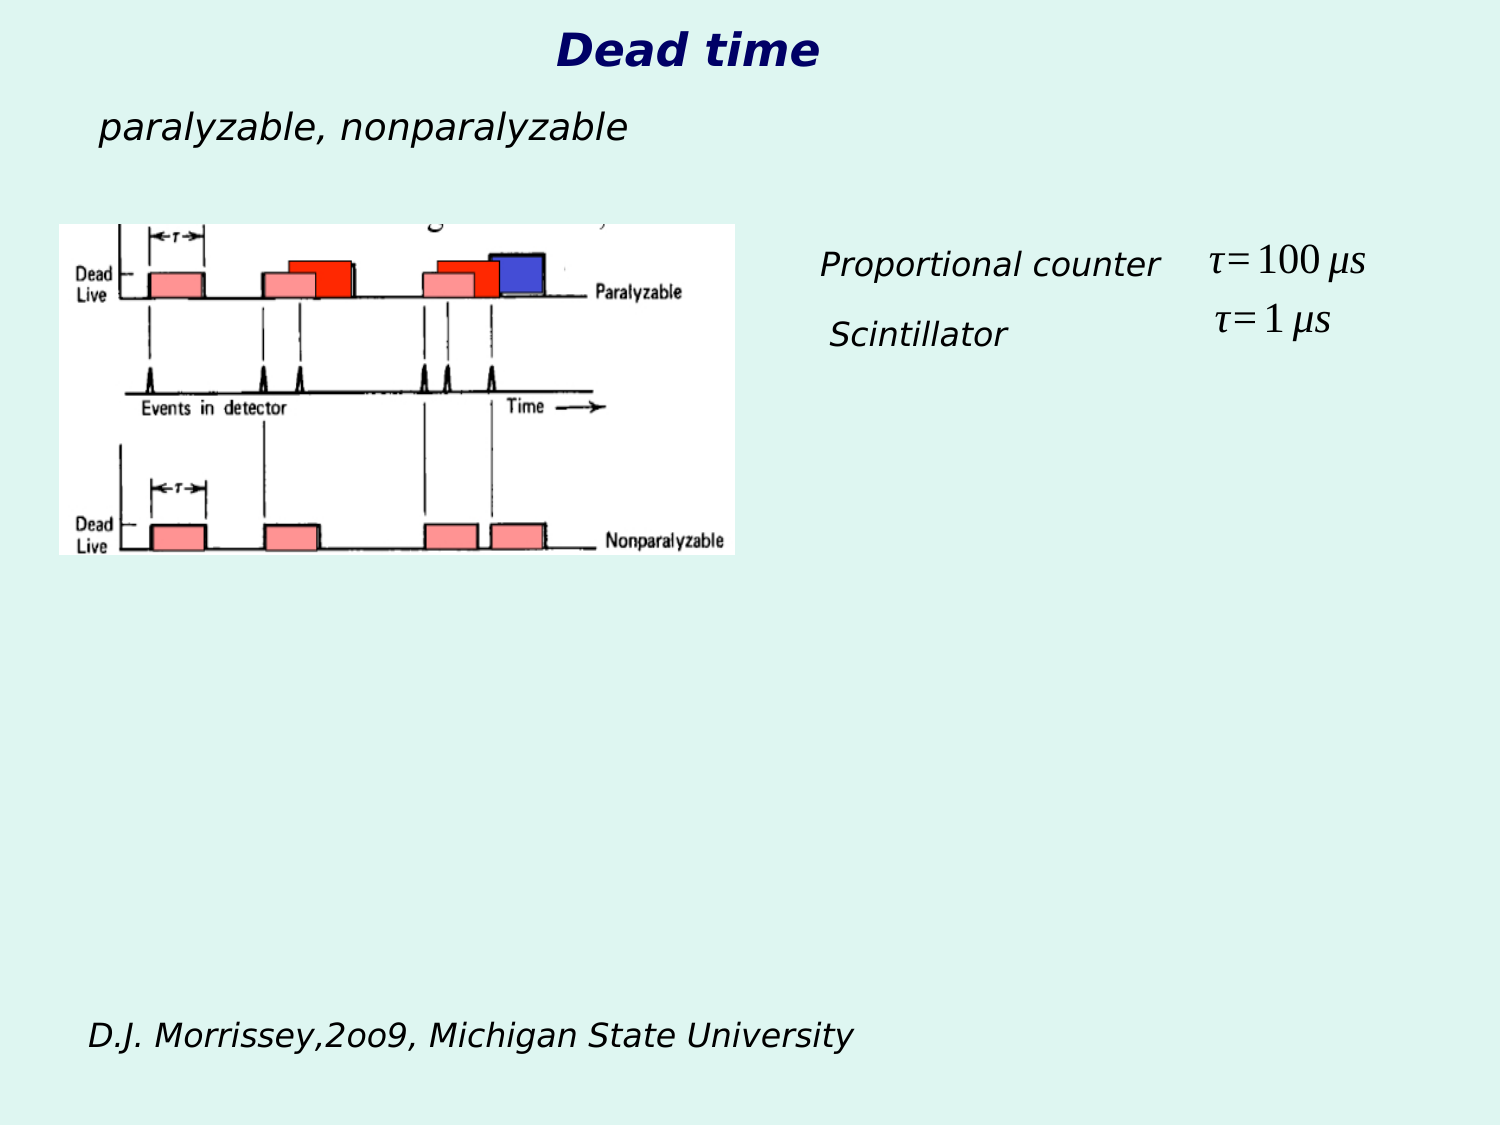

Dead time
paralyzable, nonparalyzable
Proportional counter
Scintillator
D.J. Morrissey,2oo9, Michigan State University